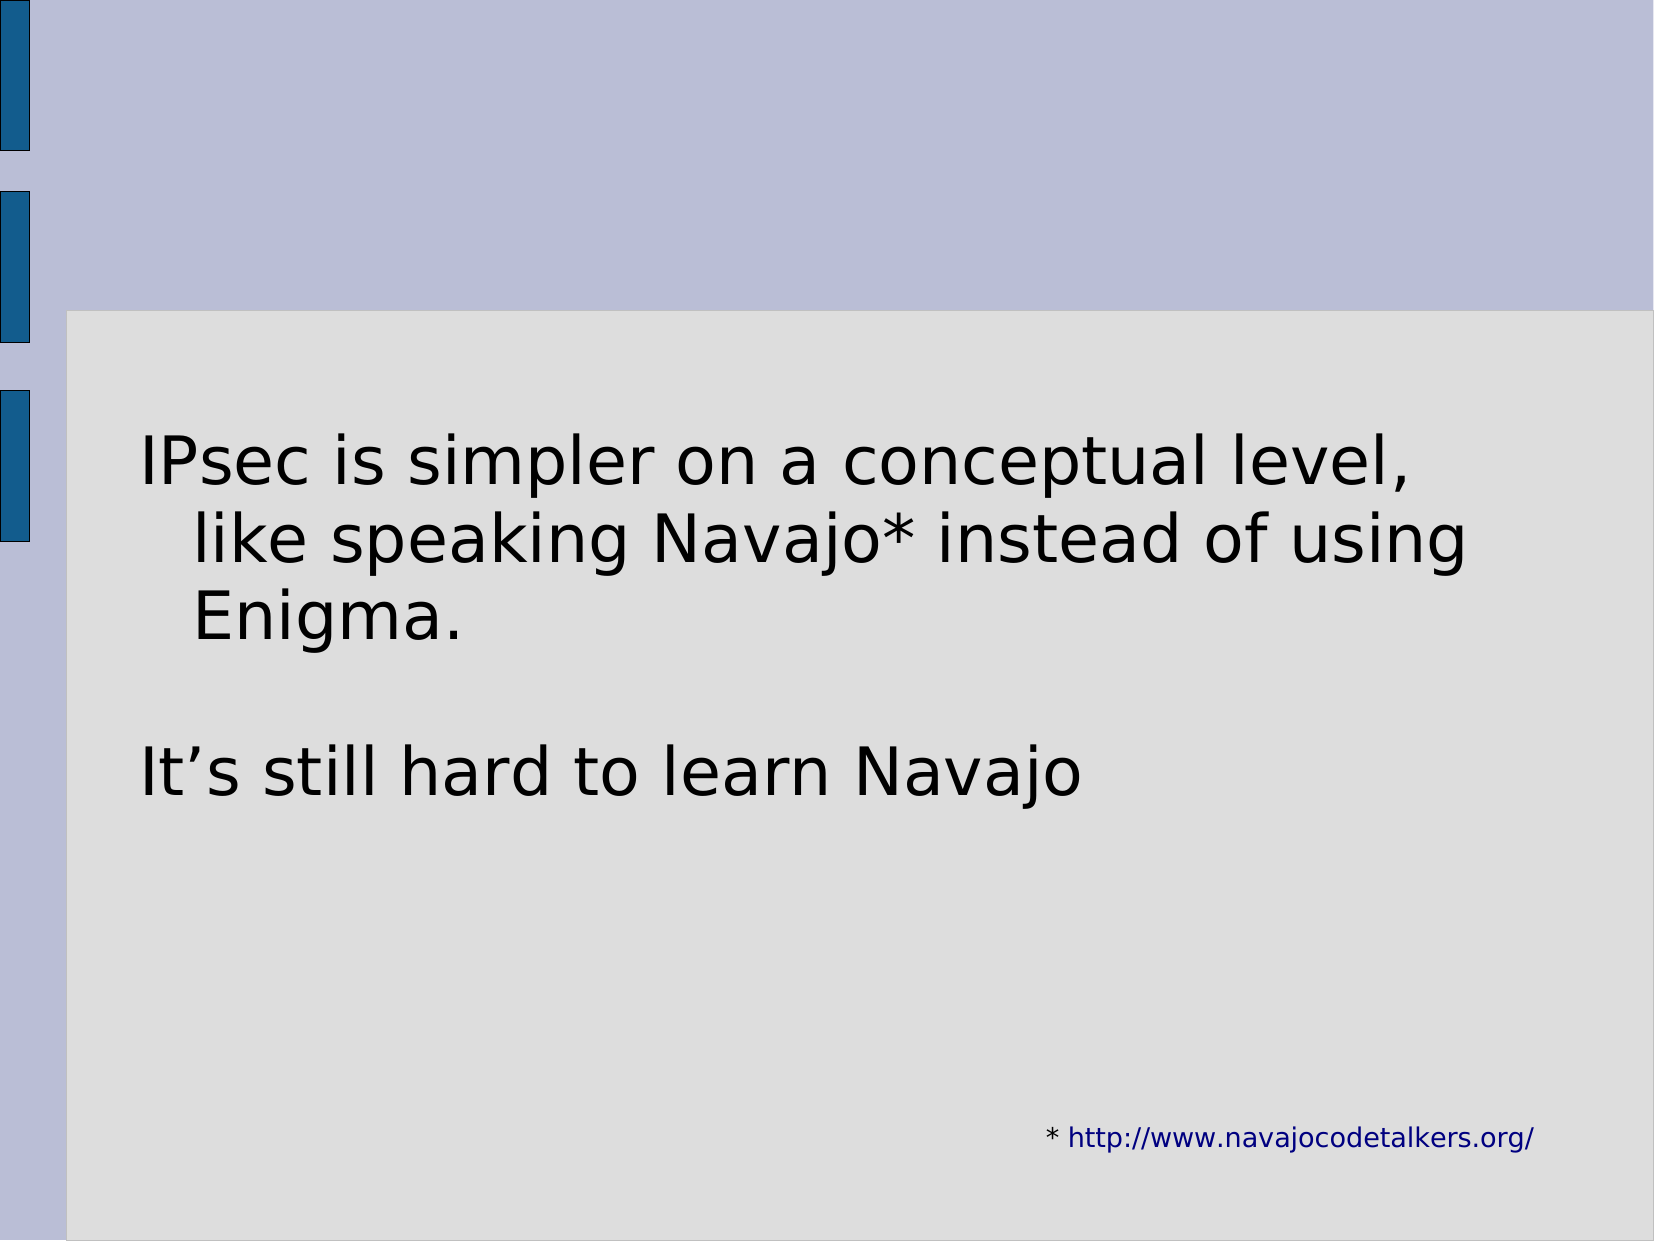

#
IPsec is simpler on a conceptual level, like speaking Navajo* instead of using Enigma.
It’s still hard to learn Navajo
* http://www.navajocodetalkers.org/